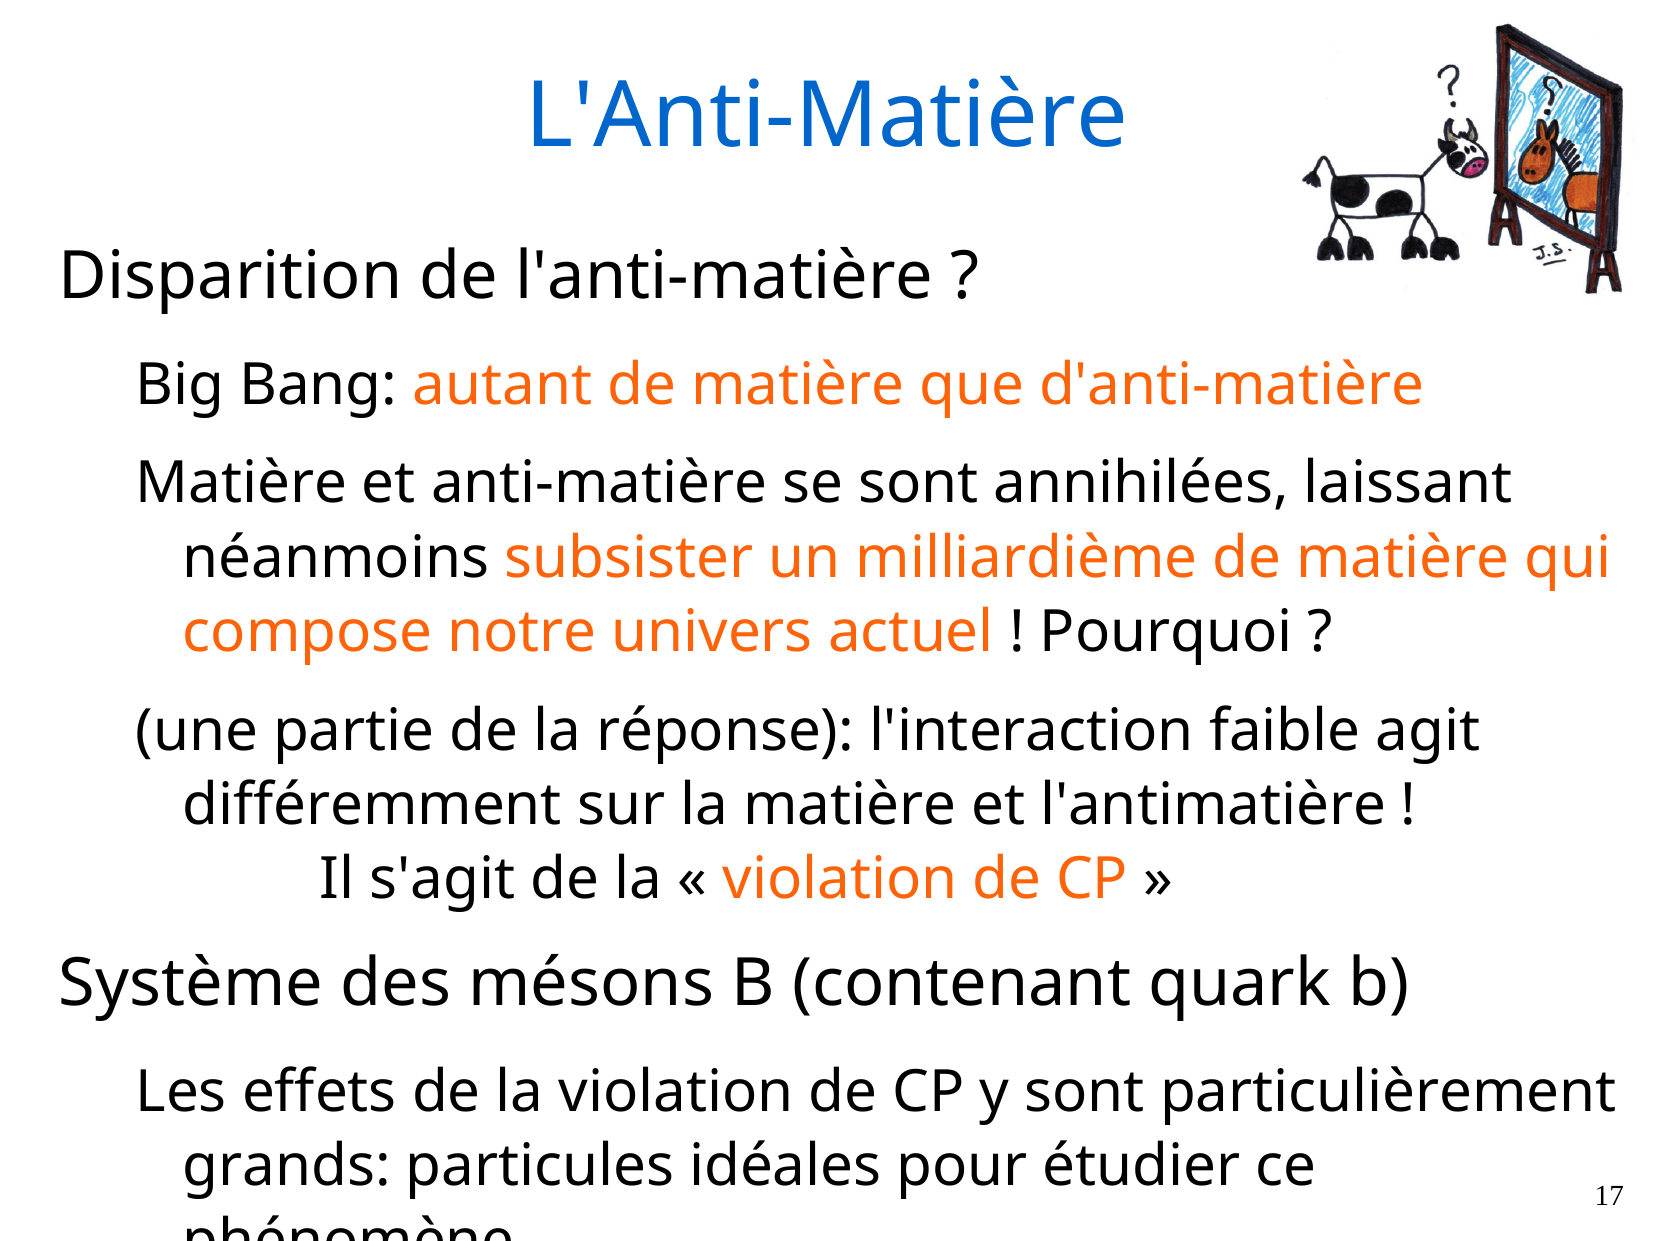

# L'Anti-Matière
Disparition de l'anti-matière ?
Big Bang: autant de matière que d'anti-matière
Matière et anti-matière se sont annihilées, laissant néanmoins subsister un milliardième de matière qui compose notre univers actuel ! Pourquoi ?
(une partie de la réponse): l'interaction faible agit différemment sur la matière et l'antimatière ! Il s'agit de la « violation de CP »
Système des mésons B (contenant quark b)‏
Les effets de la violation de CP y sont particulièrement grands: particules idéales pour étudier ce phénomène
« usines à B » (BABAR et Belle); au LHC: expérience LHCb
17